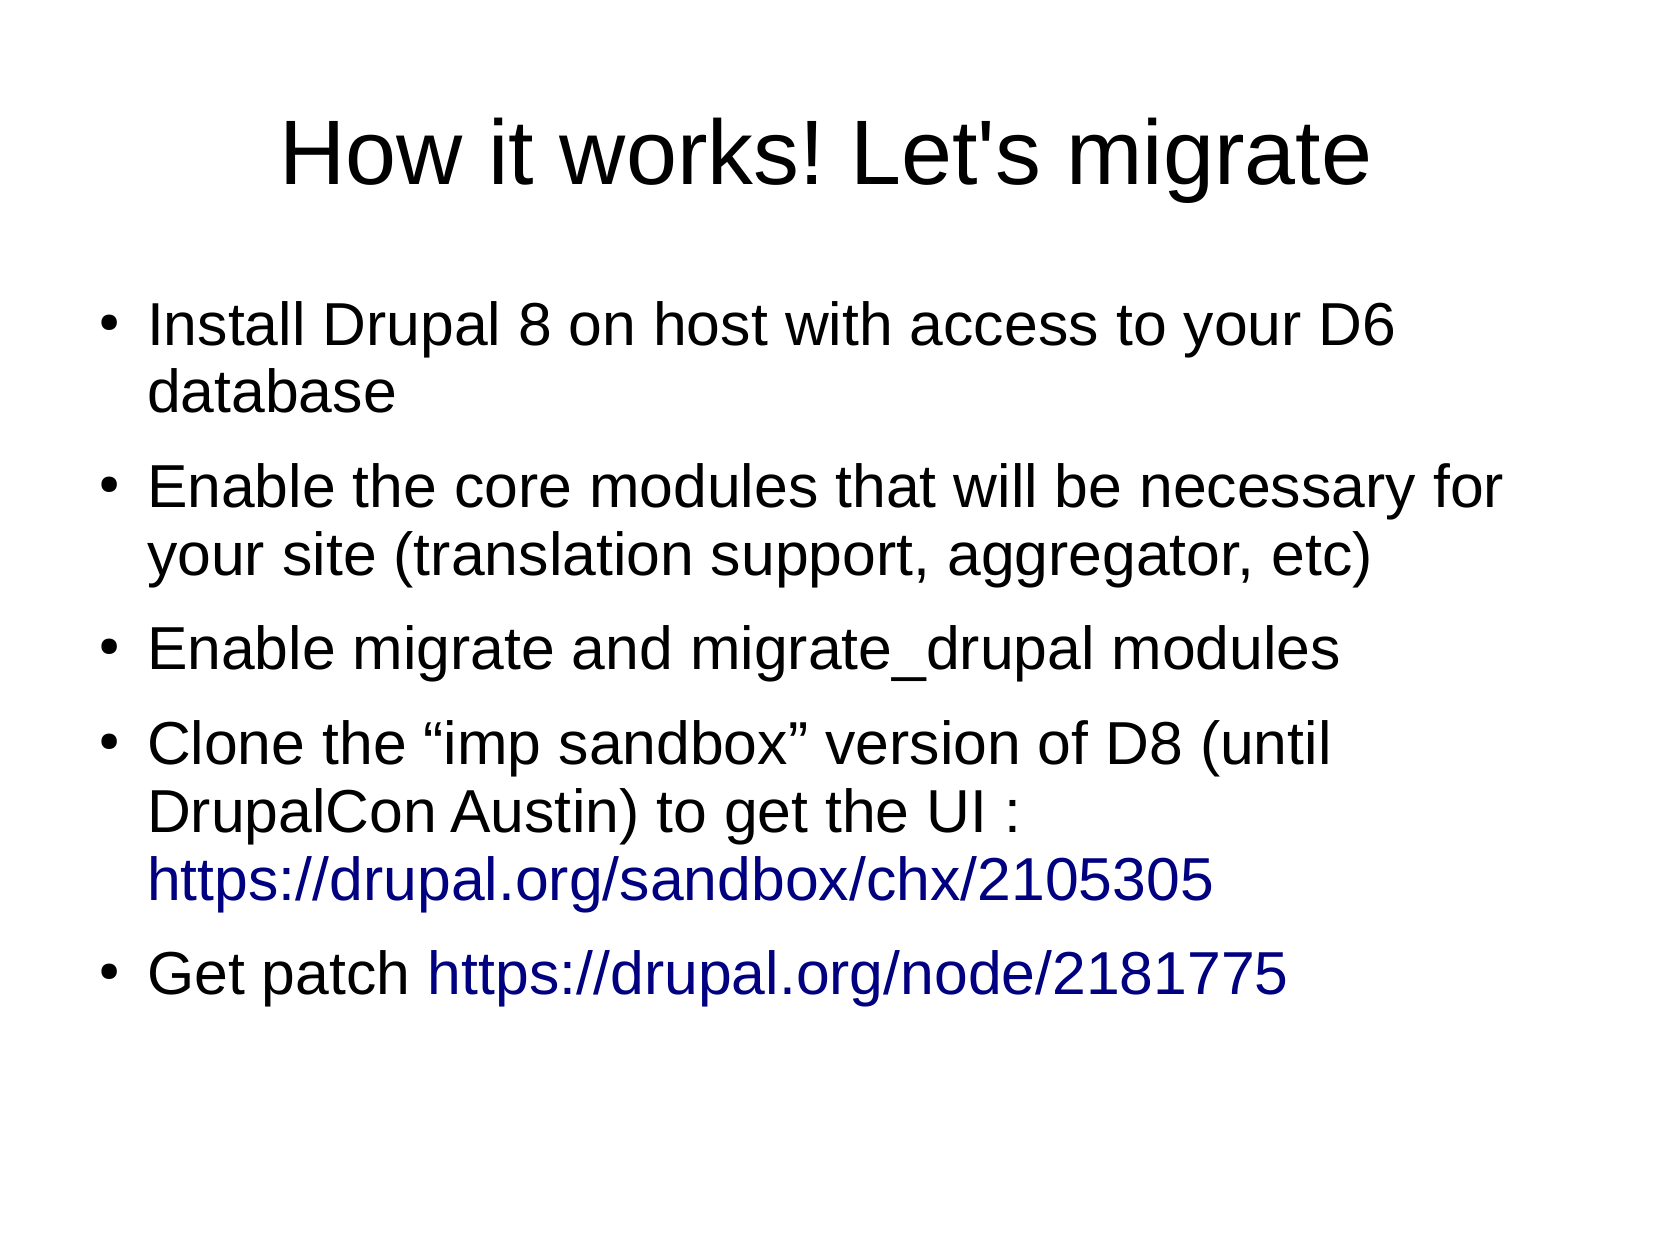

# How it works! Let's migrate
Install Drupal 8 on host with access to your D6 database
Enable the core modules that will be necessary for your site (translation support, aggregator, etc)
Enable migrate and migrate_drupal modules
Clone the “imp sandbox” version of D8 (until DrupalCon Austin) to get the UI : https://drupal.org/sandbox/chx/2105305
Get patch https://drupal.org/node/2181775